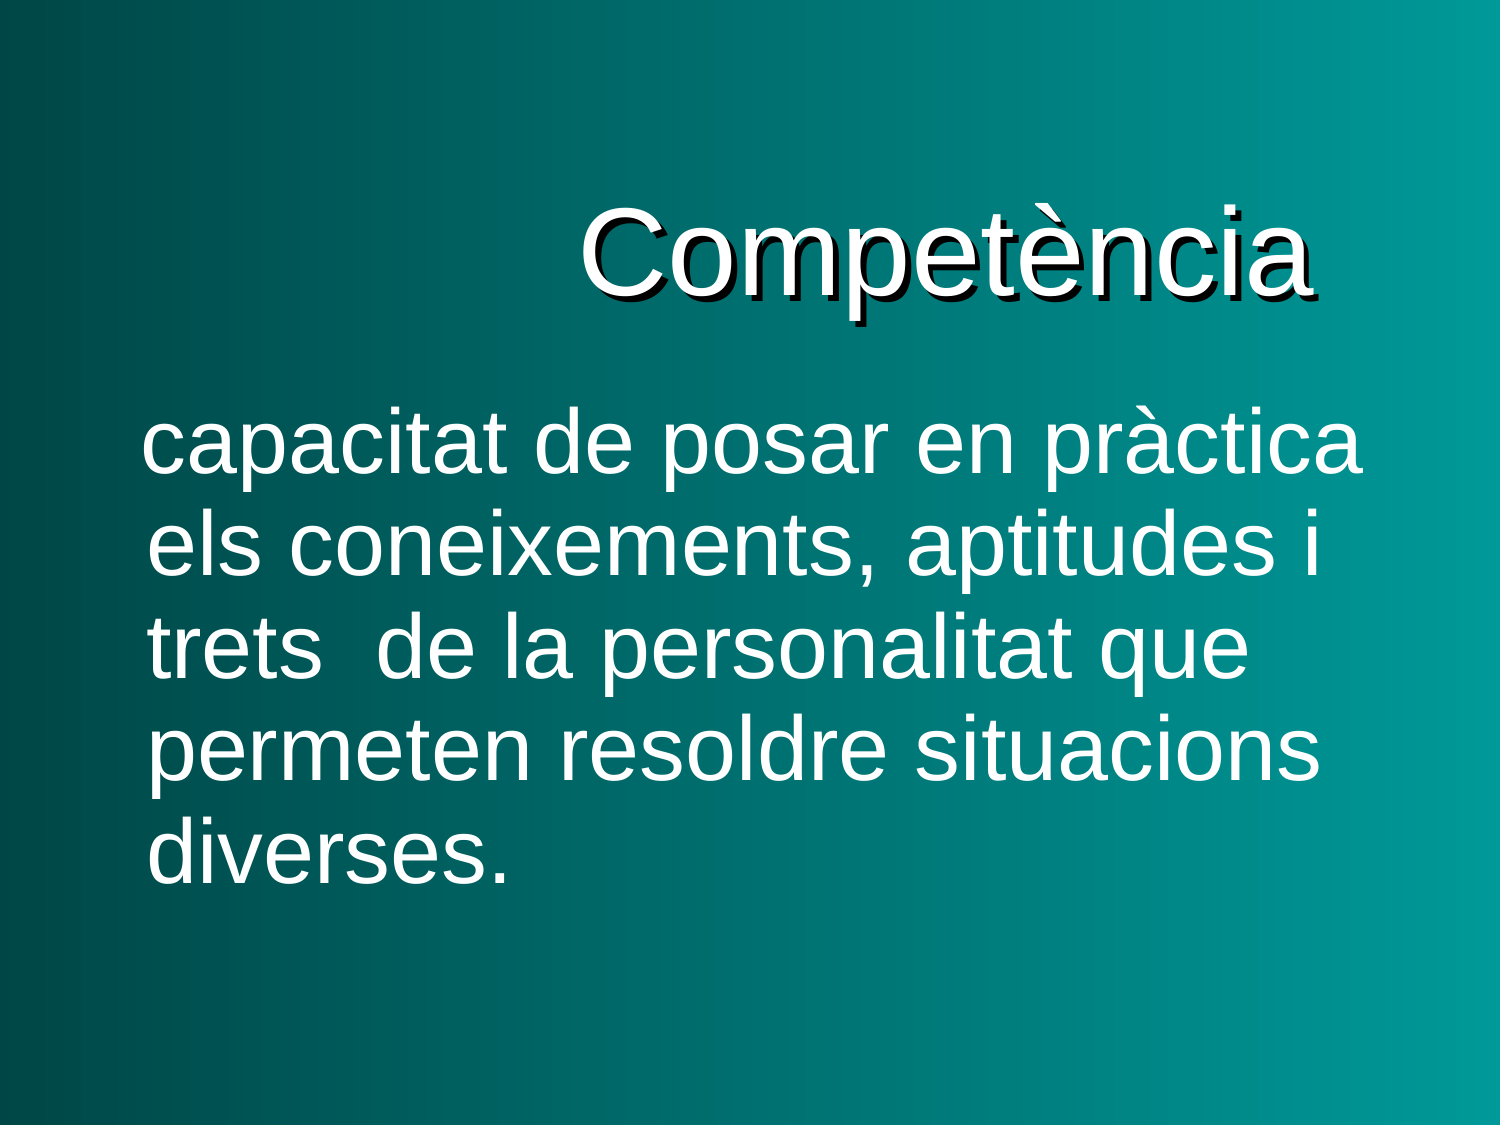

Competència
# capacitat de posar en pràctica els coneixements, aptitudes i trets de la personalitat que permeten resoldre situacions diverses.